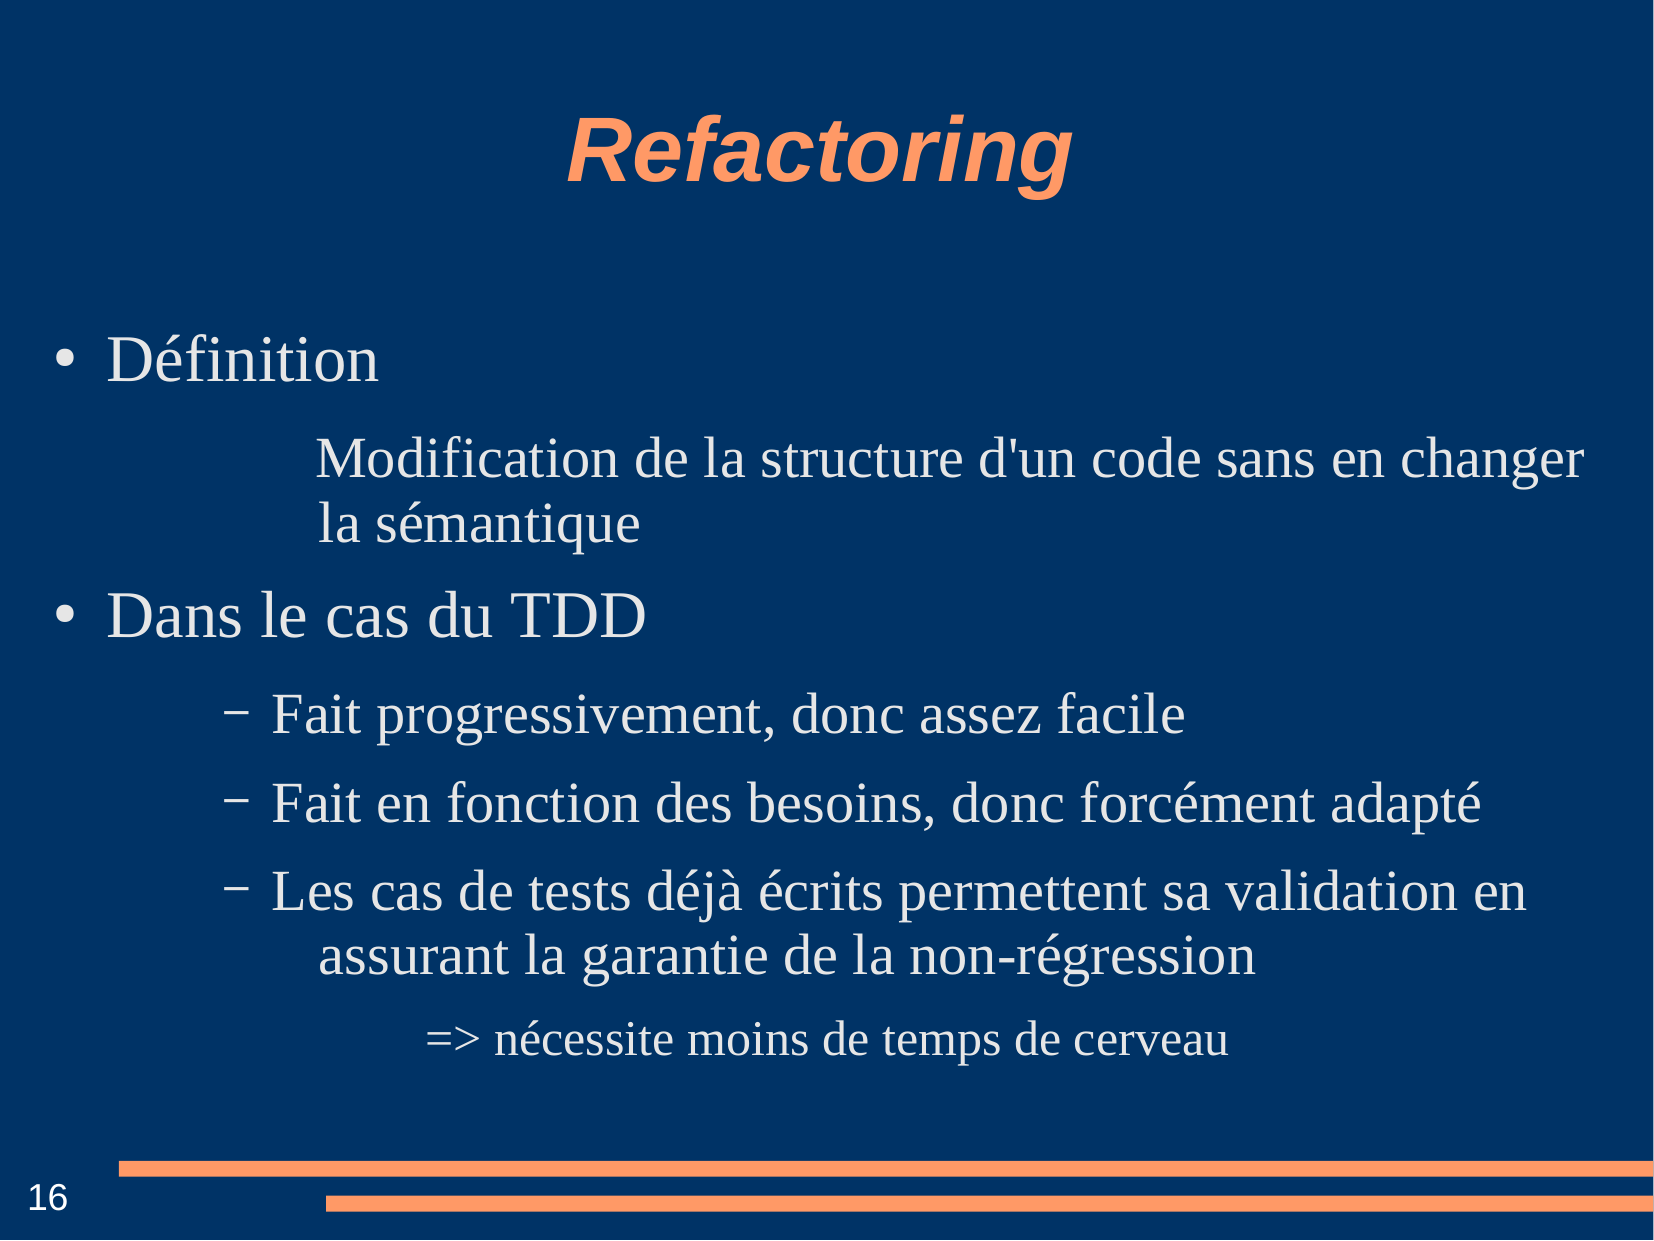

# Refactoring
Définition
 Modification de la structure d'un code sans en changer la sémantique
Dans le cas du TDD
Fait progressivement, donc assez facile
Fait en fonction des besoins, donc forcément adapté
Les cas de tests déjà écrits permettent sa validation en assurant la garantie de la non-régression
=> nécessite moins de temps de cerveau